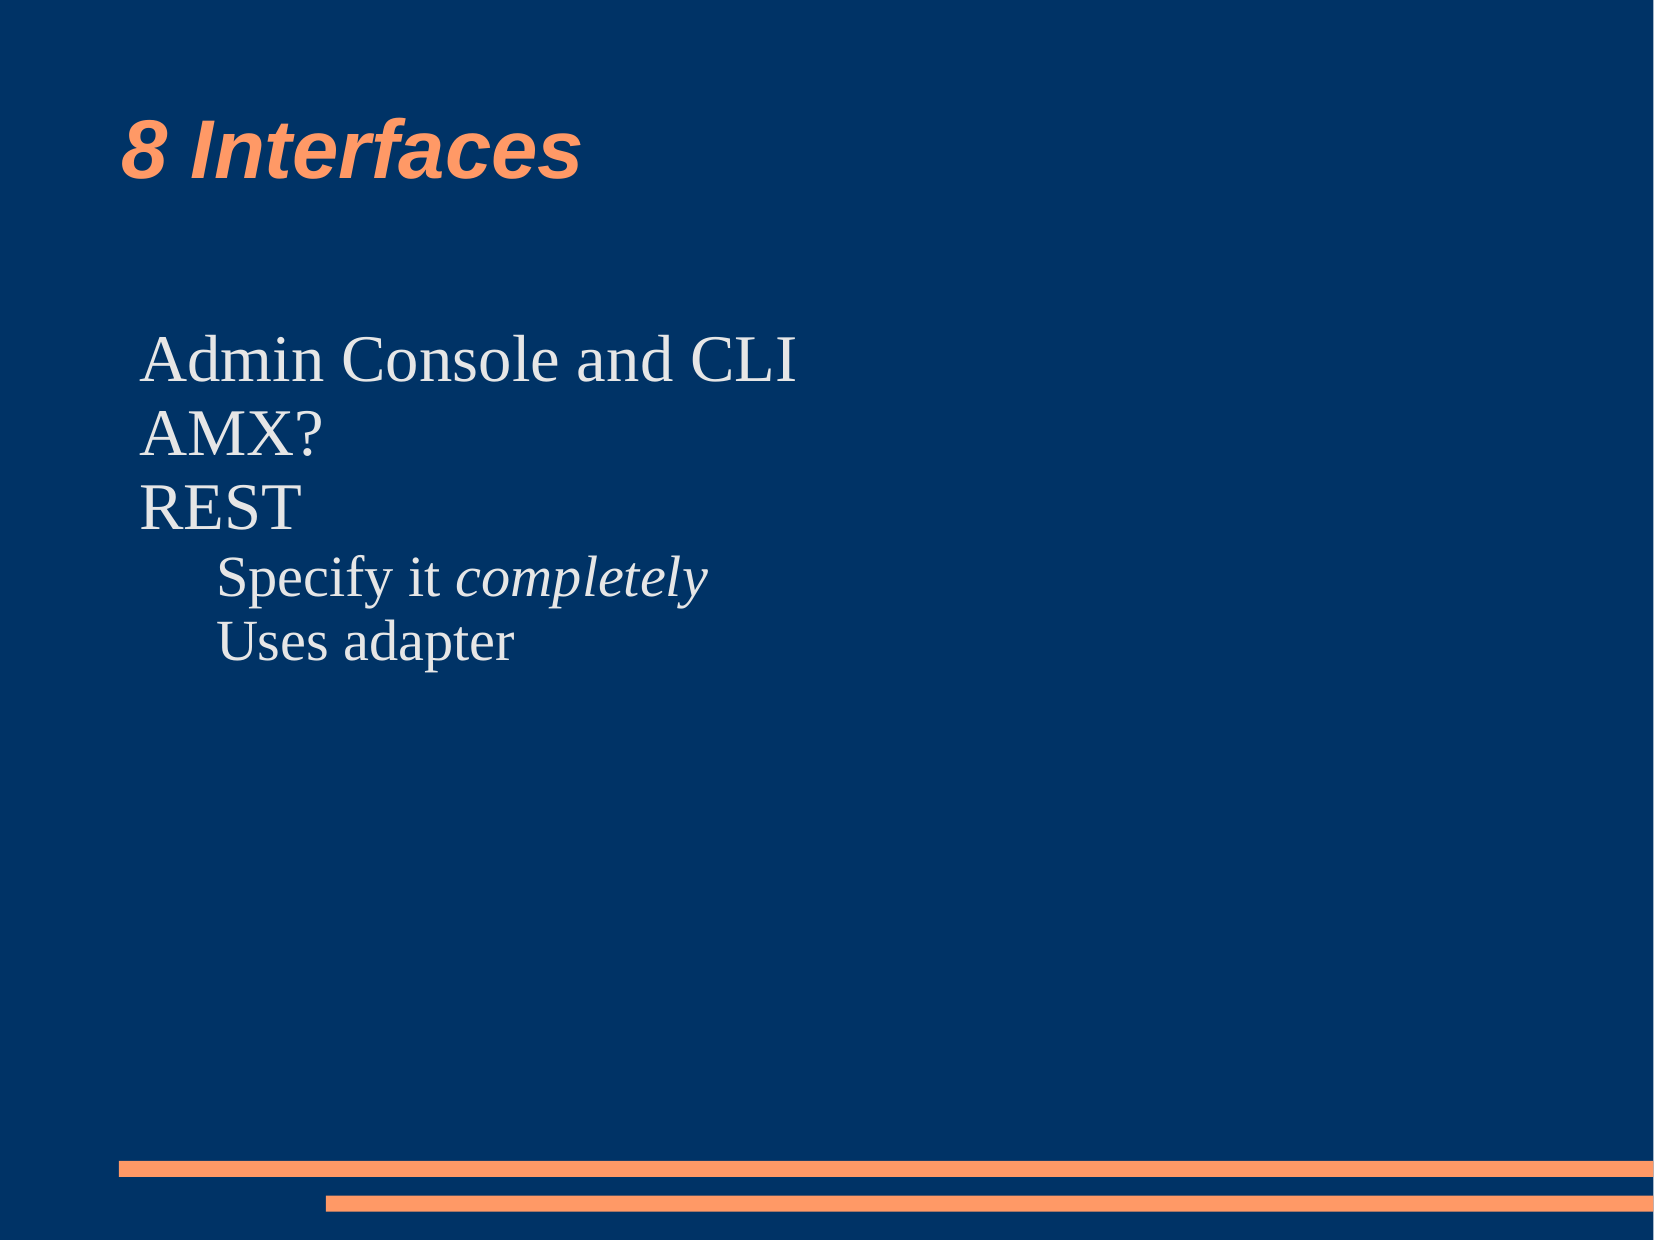

# 8 Interfaces
Admin Console and CLI
AMX?
REST
Specify it completely
Uses adapter